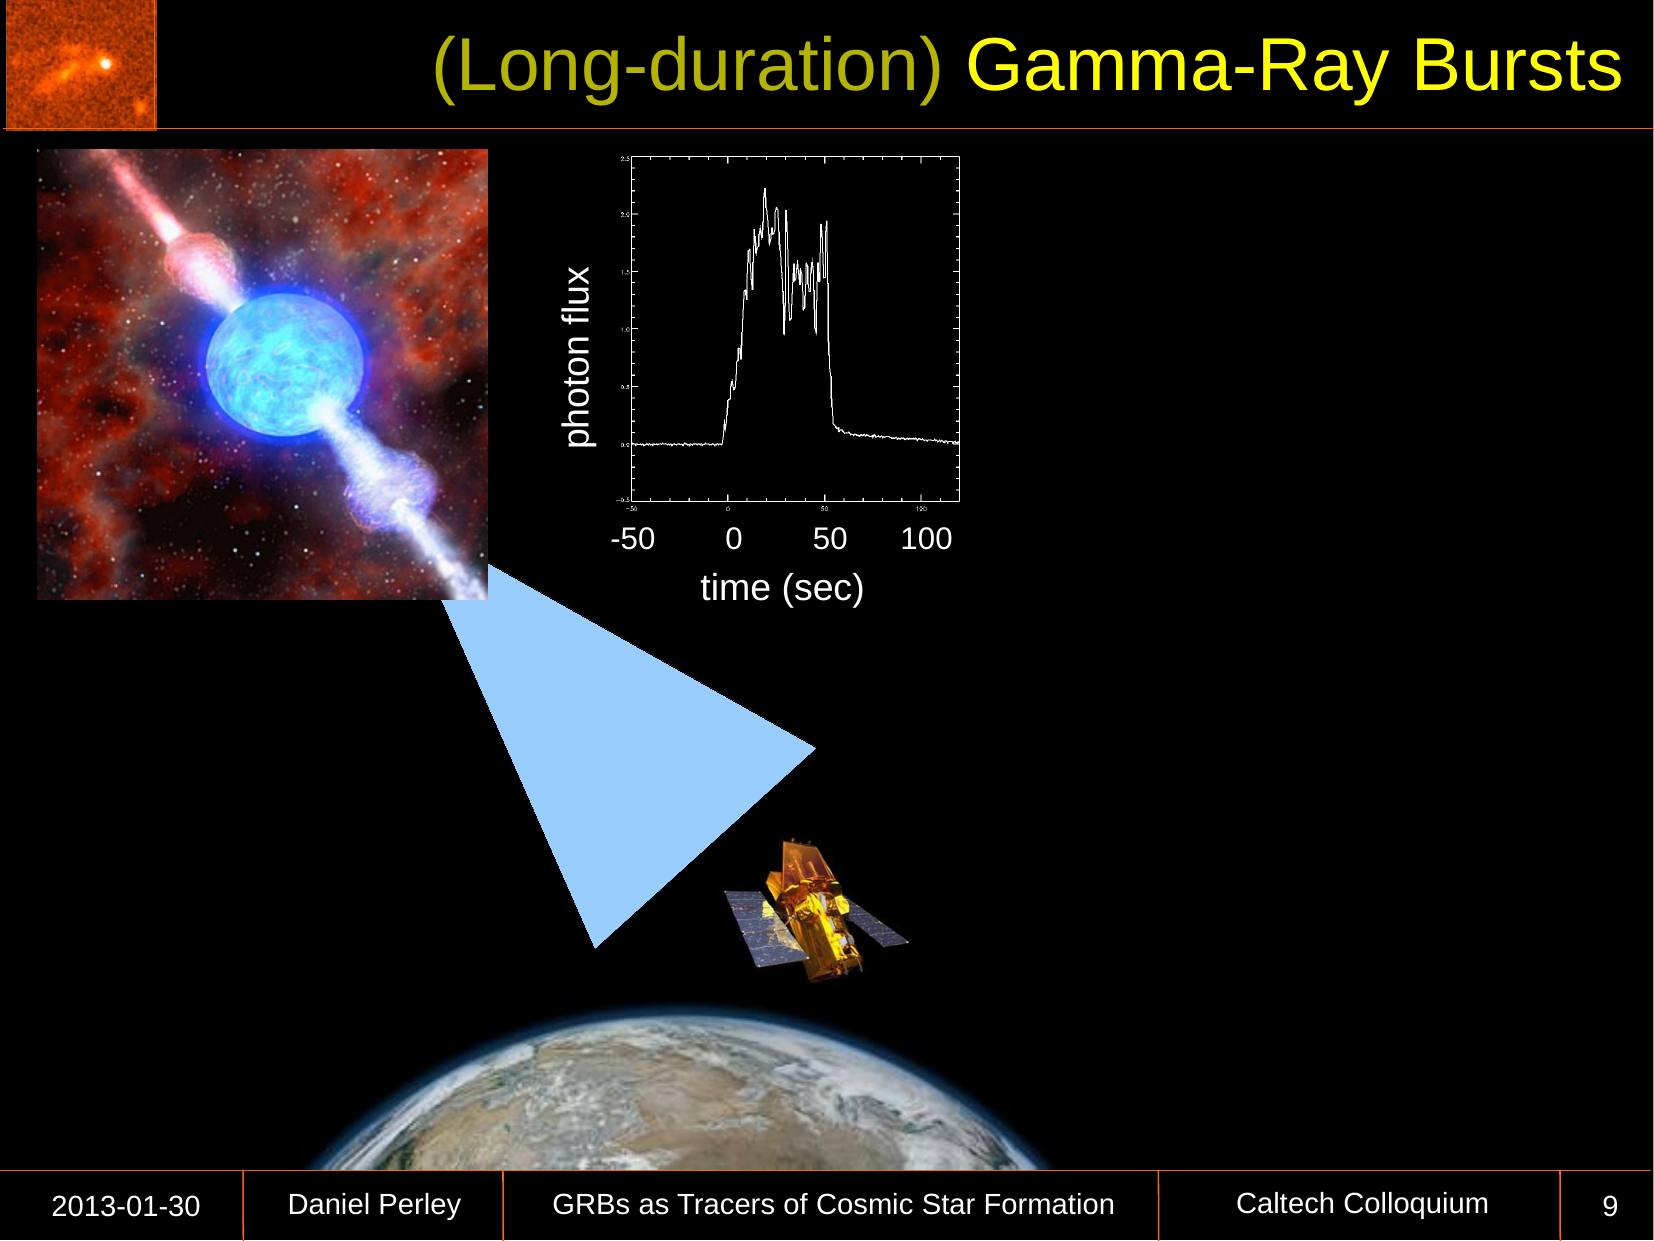

# (Long-duration) Gamma-Ray Bursts
photon flux
-50 0 50 100
time (sec)
2013-01-30
9